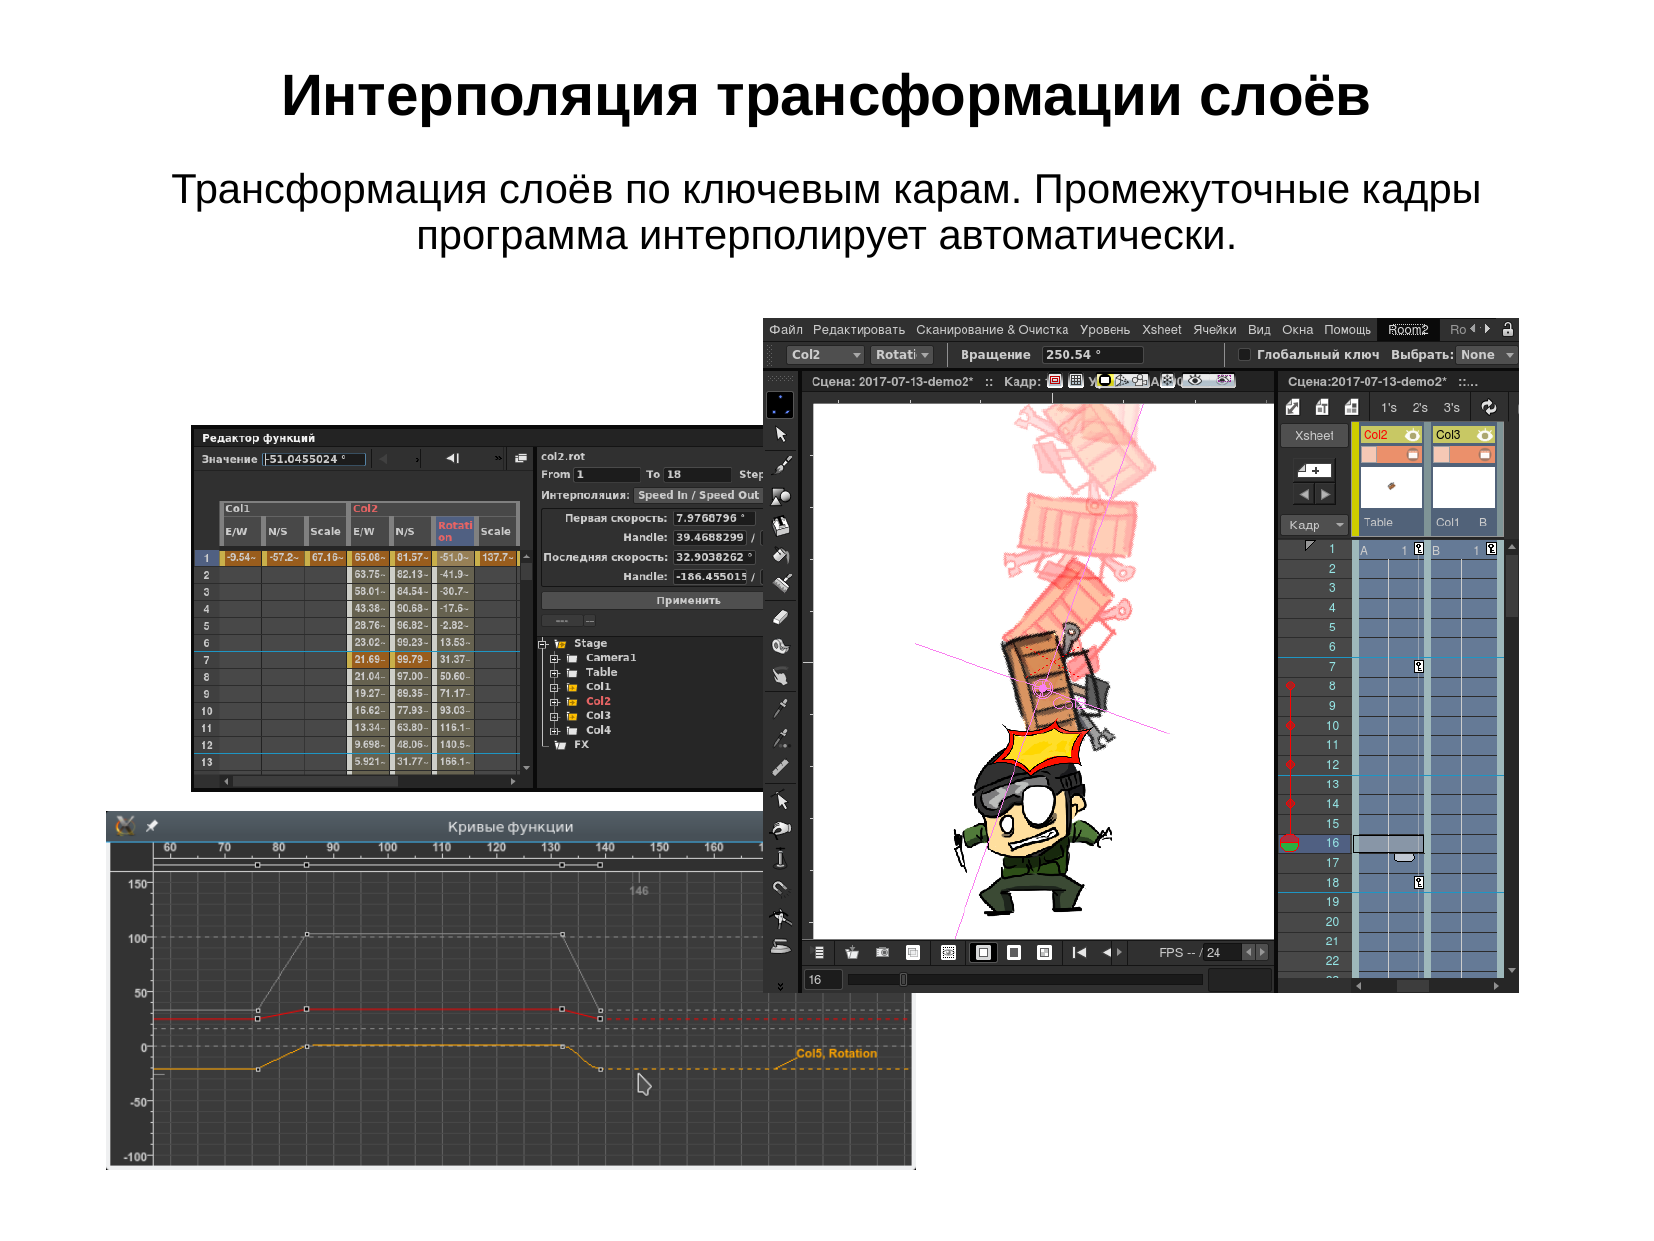

# Интерполяция трансформации слоёв
Трансформация слоёв по ключевым карам. Промежуточные кадры программа интерполирует автоматически.